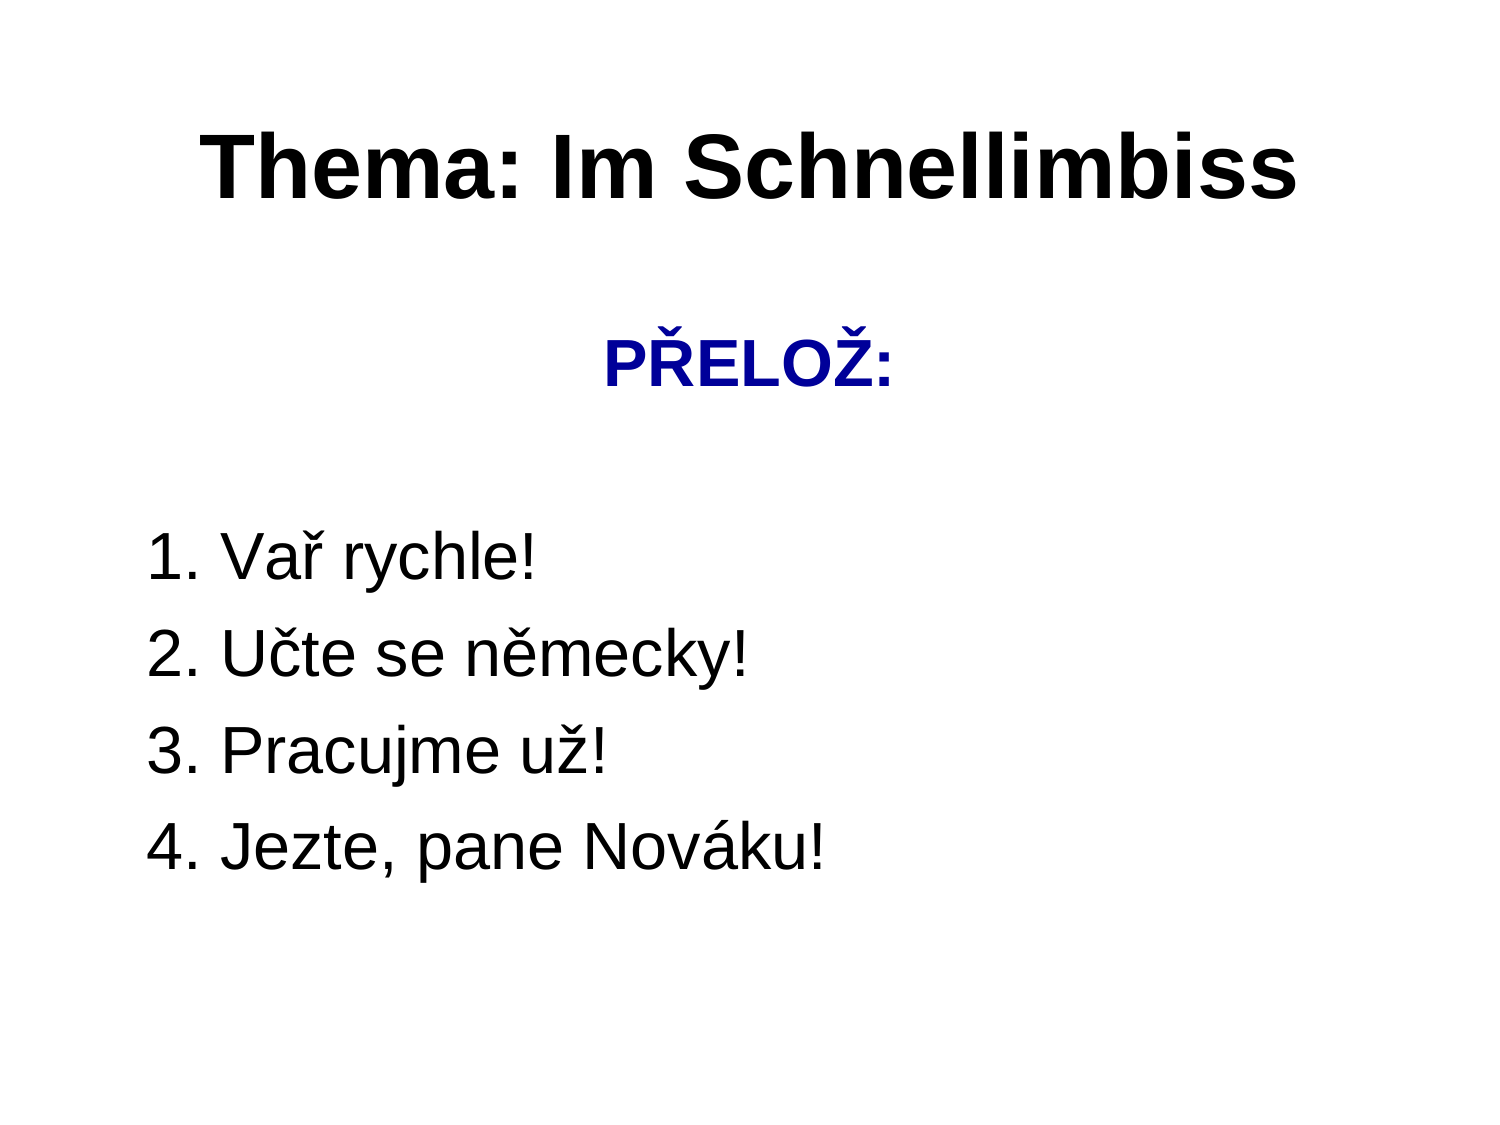

# Thema: Im Schnellimbiss
PŘELOŽ:
	1. Vař rychle!
	2. Učte se německy!
	3. Pracujme už!
	4. Jezte, pane Nováku!